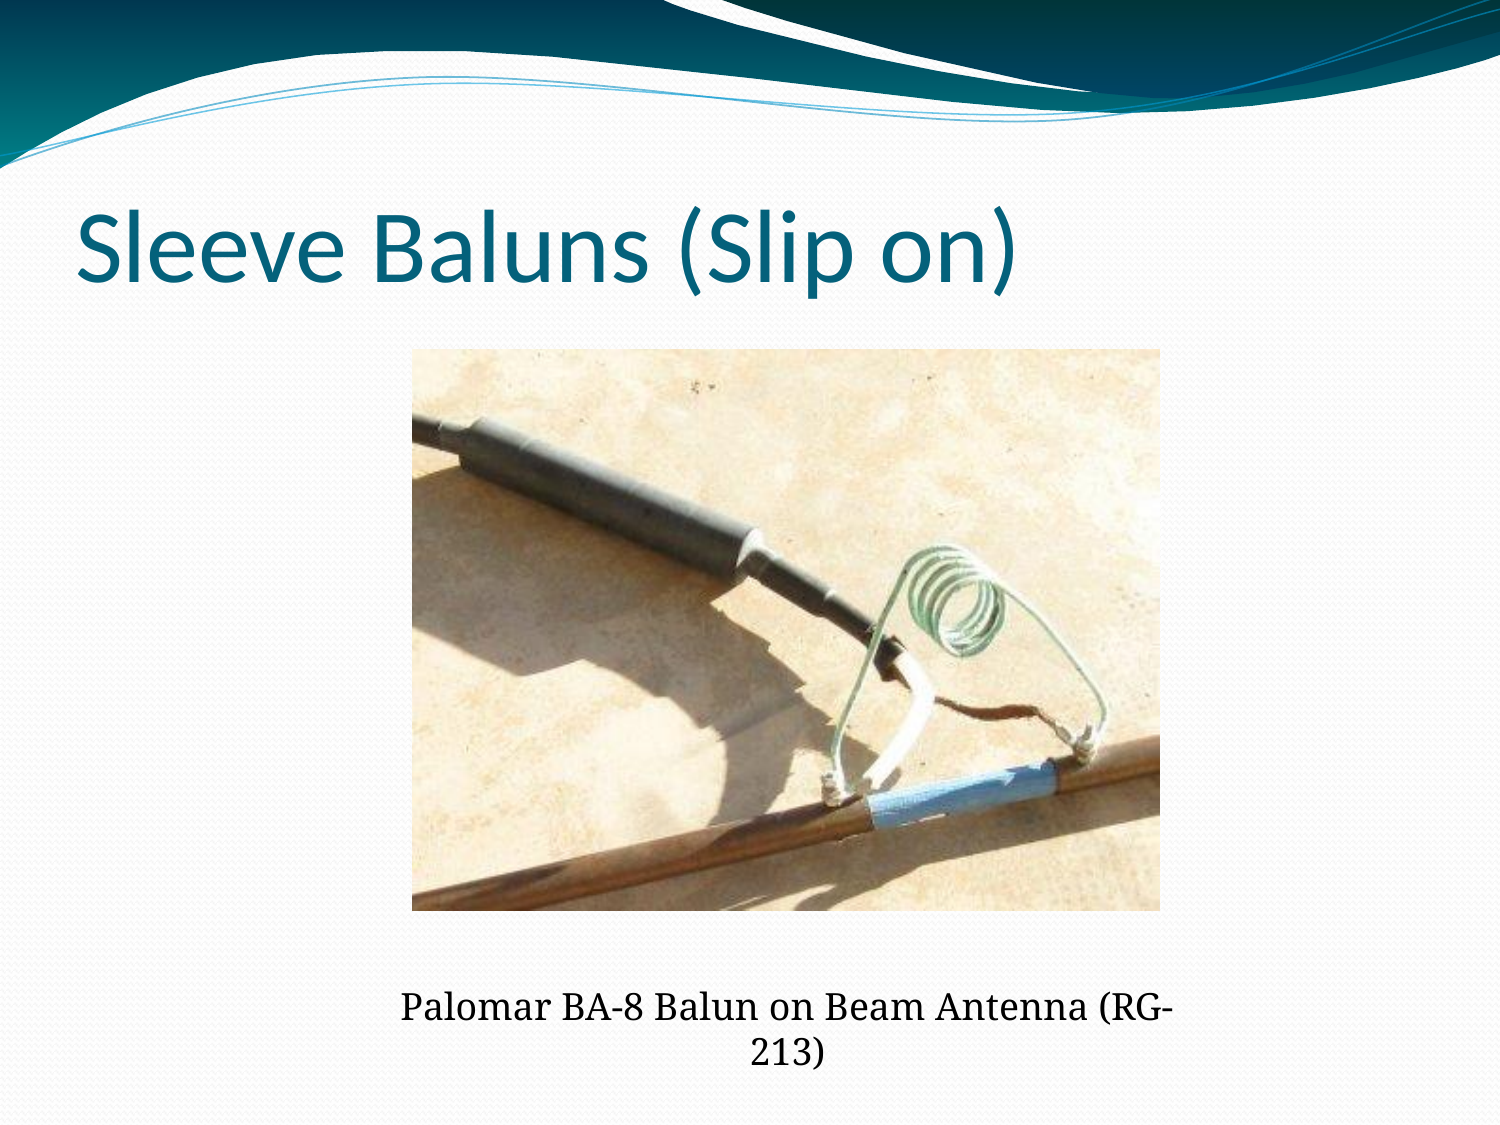

# Sleeve Baluns (Slip on)
Palomar BA-8 Balun on Beam Antenna (RG-213)